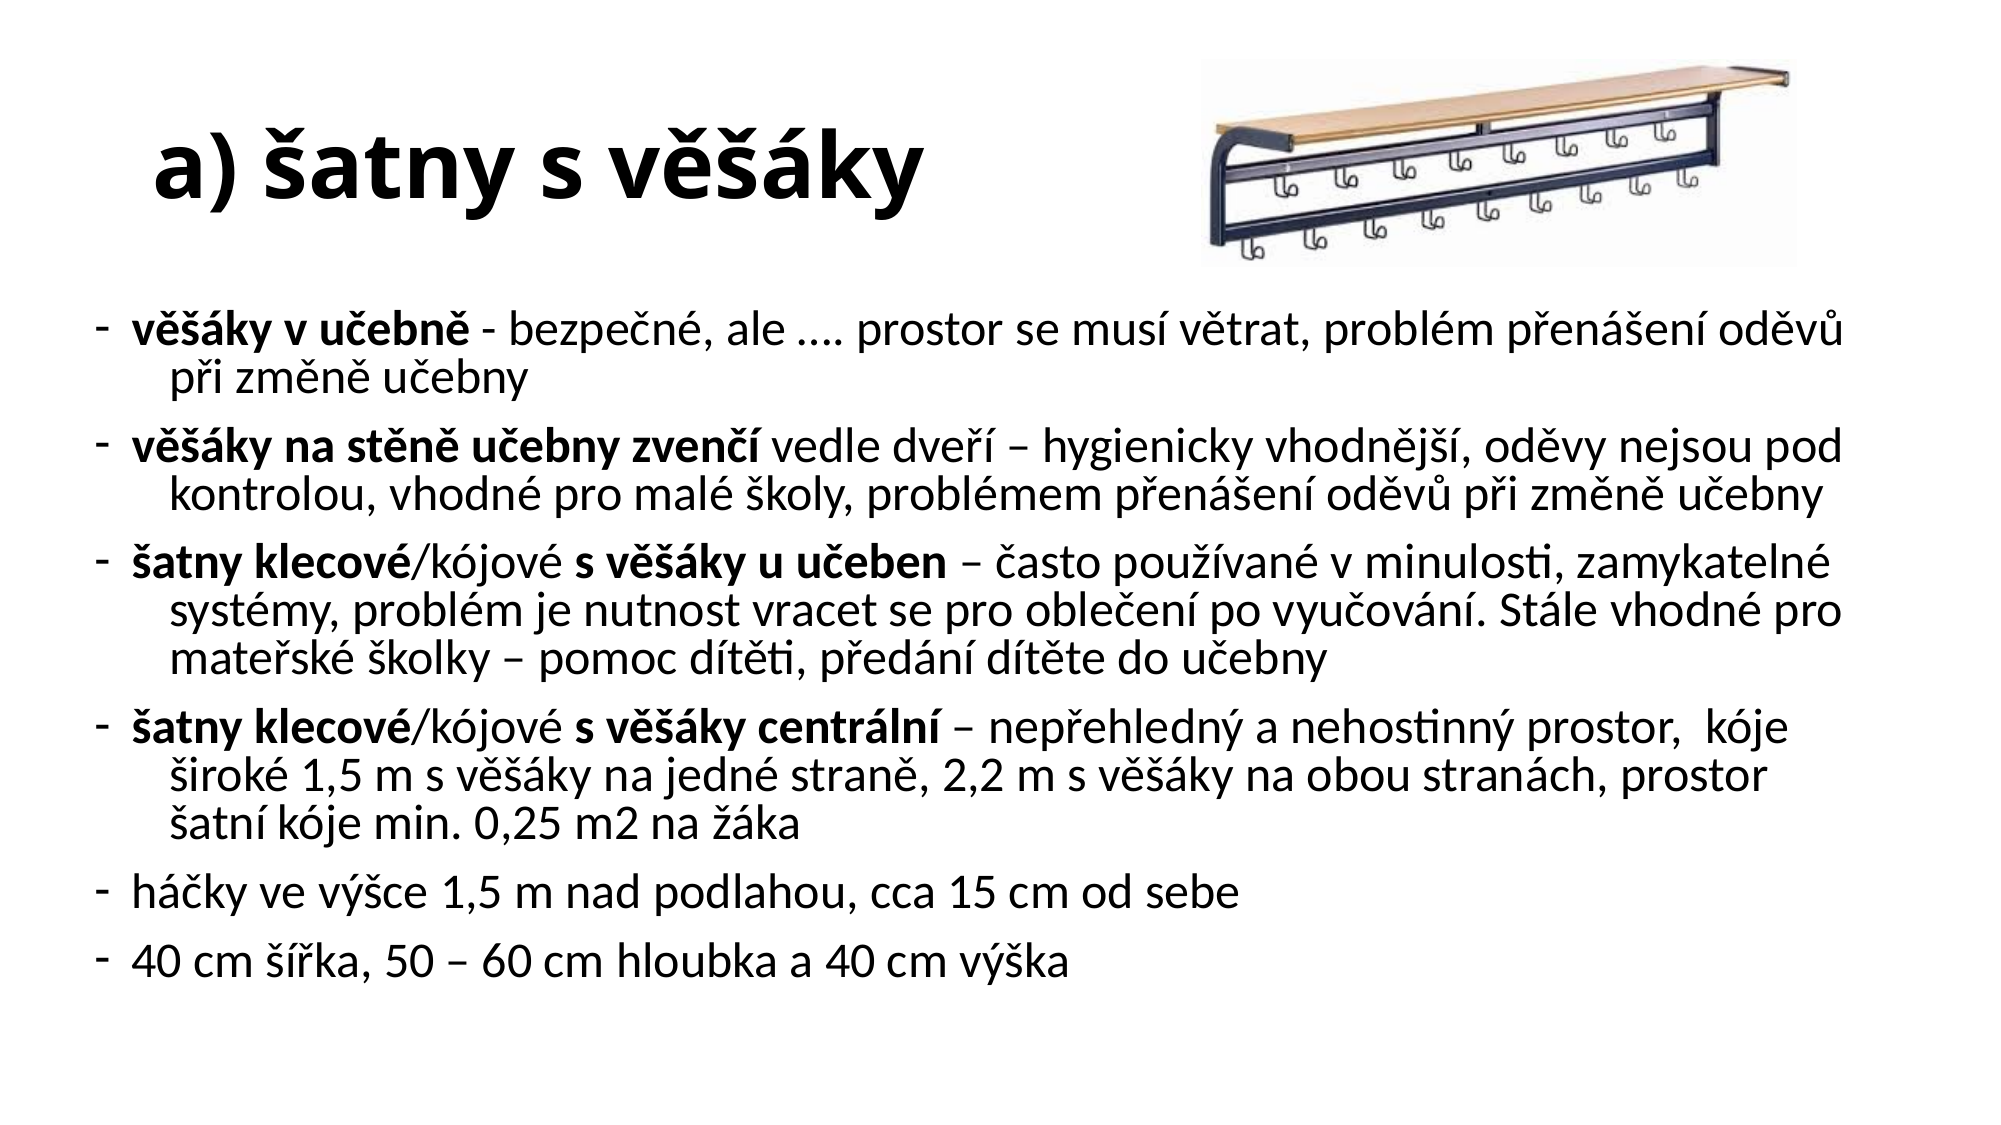

# a) šatny s věšáky
věšáky v učebně - bezpečné, ale …. prostor se musí větrat, problém přenášení oděvů při změně učebny
věšáky na stěně učebny zvenčí vedle dveří – hygienicky vhodnější, oděvy nejsou pod kontrolou, vhodné pro malé školy, problémem přenášení oděvů při změně učebny
šatny klecové/kójové s věšáky u učeben – často používané v minulosti, zamykatelné systémy, problém je nutnost vracet se pro oblečení po vyučování. Stále vhodné pro mateřské školky – pomoc dítěti, předání dítěte do učebny
šatny klecové/kójové s věšáky centrální – nepřehledný a nehostinný prostor, kóje široké 1,5 m s věšáky na jedné straně, 2,2 m s věšáky na obou stranách, prostor šatní kóje min. 0,25 m2 na žáka
háčky ve výšce 1,5 m nad podlahou, cca 15 cm od sebe
40 cm šířka, 50 – 60 cm hloubka a 40 cm výška